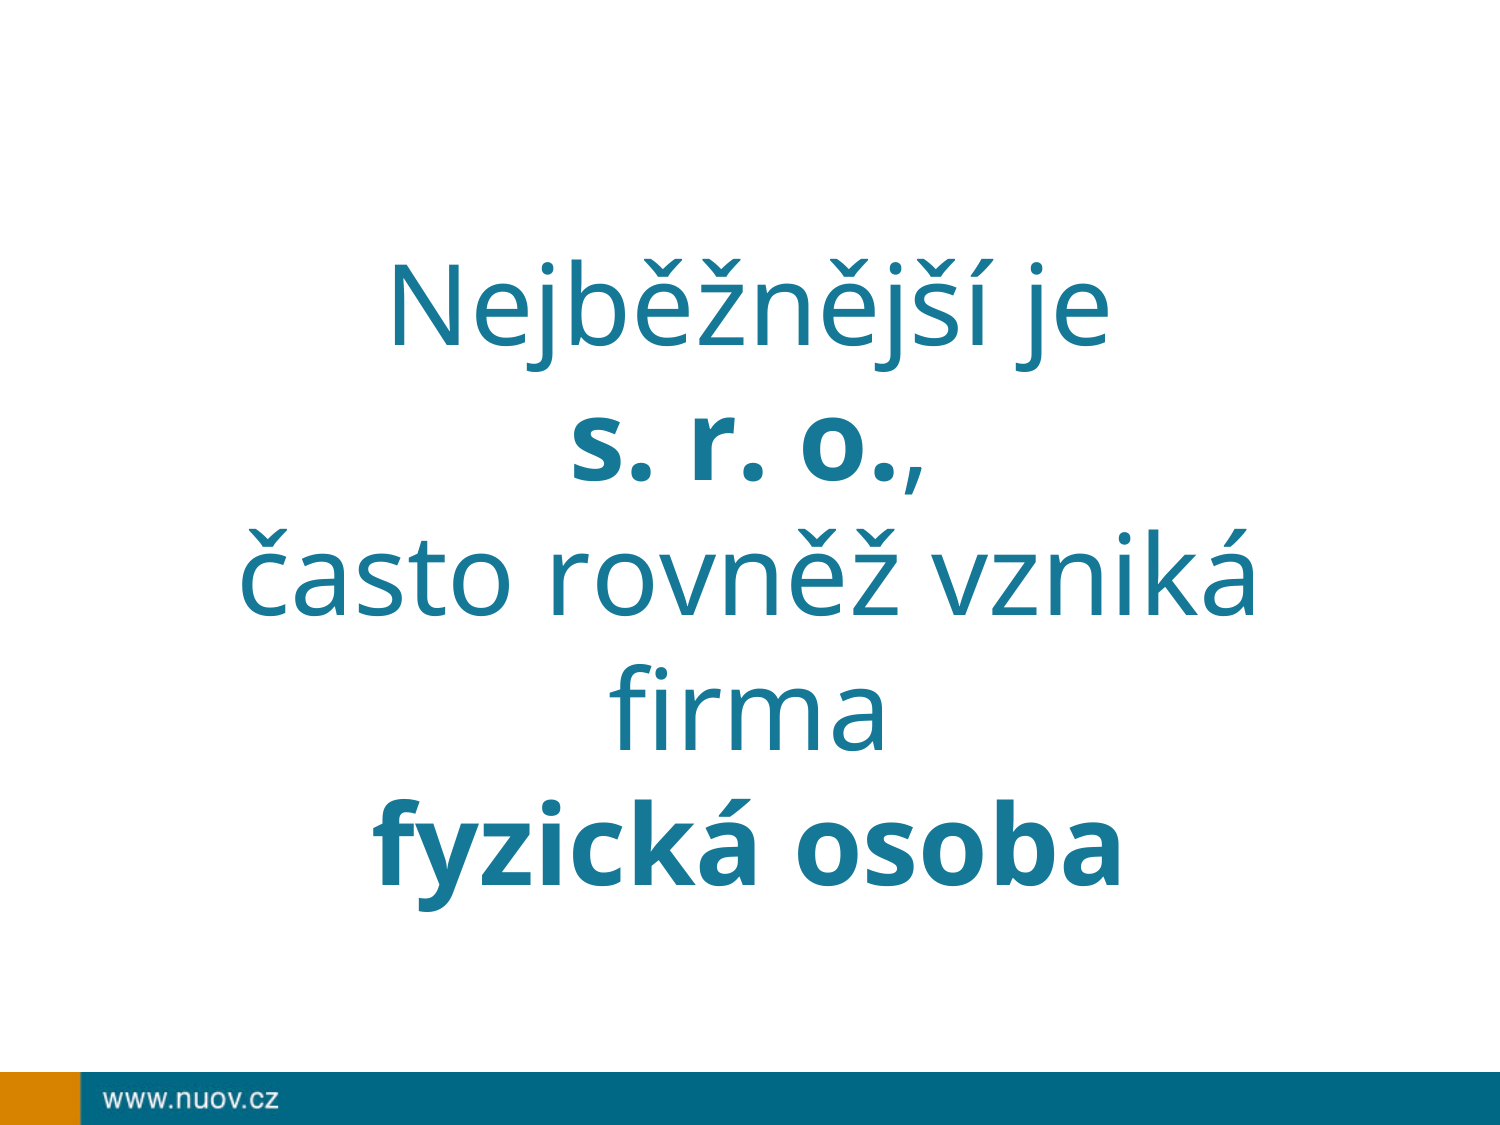

Nejběžnější je
s. r. o.,
často rovněž vzniká firma
fyzická osoba